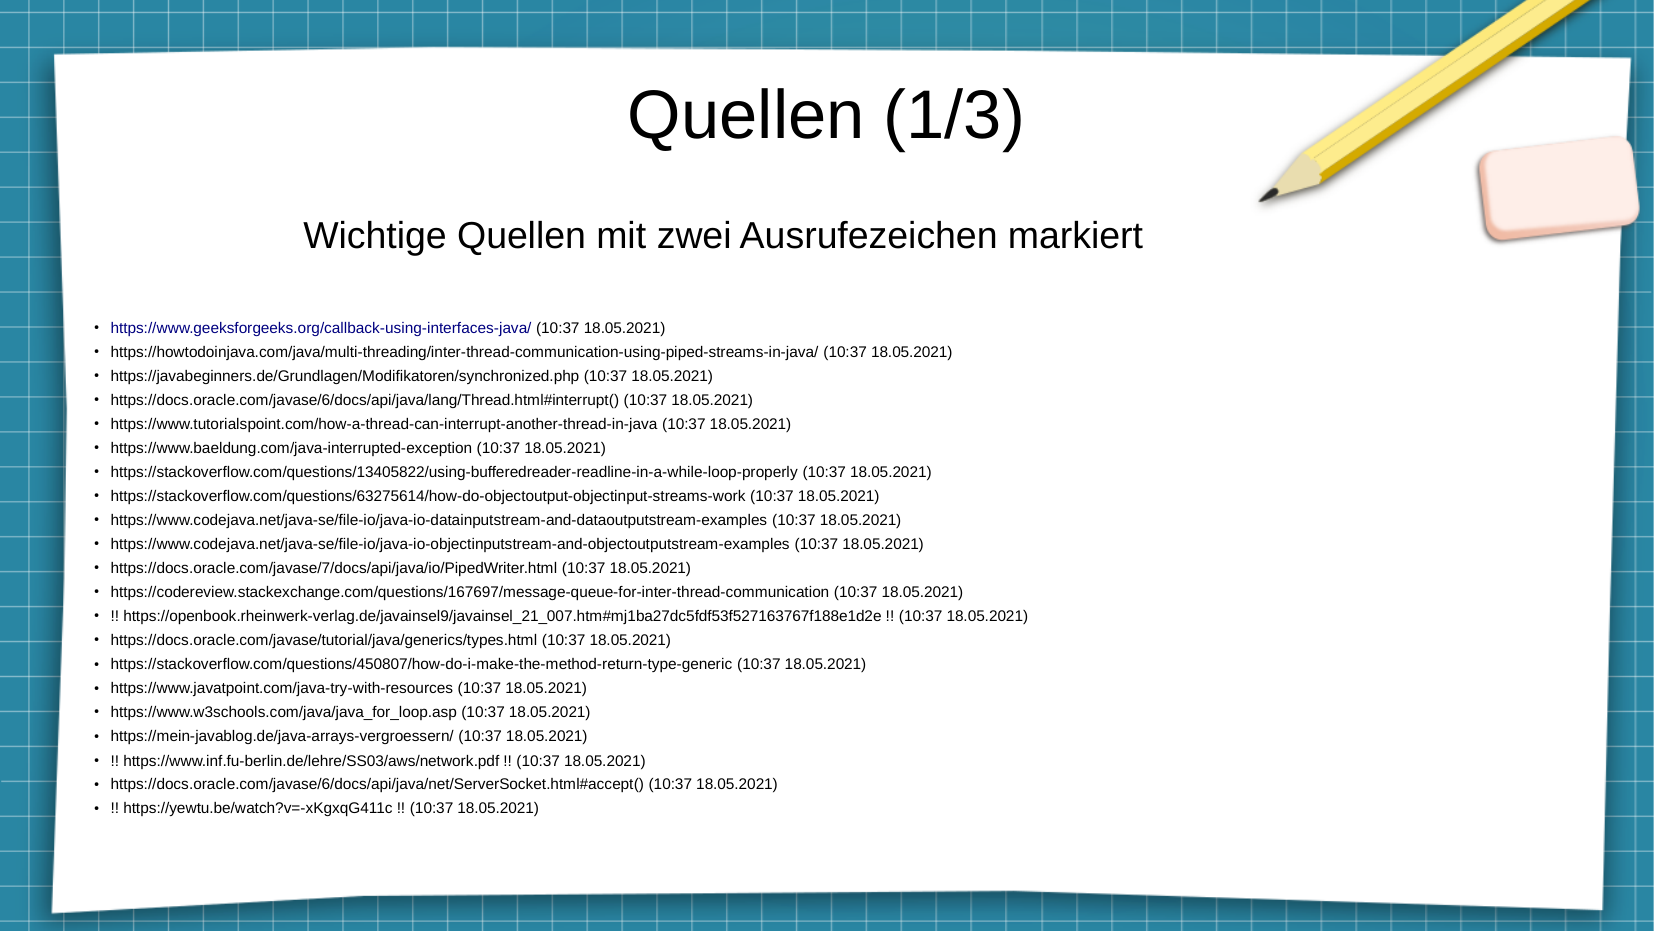

# Quellen (1/3)
Wichtige Quellen mit zwei Ausrufezeichen markiert
https://www.geeksforgeeks.org/callback-using-interfaces-java/ (10:37 18.05.2021)
https://howtodoinjava.com/java/multi-threading/inter-thread-communication-using-piped-streams-in-java/ (10:37 18.05.2021)
https://javabeginners.de/Grundlagen/Modifikatoren/synchronized.php (10:37 18.05.2021)
https://docs.oracle.com/javase/6/docs/api/java/lang/Thread.html#interrupt() (10:37 18.05.2021)
https://www.tutorialspoint.com/how-a-thread-can-interrupt-another-thread-in-java (10:37 18.05.2021)
https://www.baeldung.com/java-interrupted-exception (10:37 18.05.2021)
https://stackoverflow.com/questions/13405822/using-bufferedreader-readline-in-a-while-loop-properly (10:37 18.05.2021)
https://stackoverflow.com/questions/63275614/how-do-objectoutput-objectinput-streams-work (10:37 18.05.2021)
https://www.codejava.net/java-se/file-io/java-io-datainputstream-and-dataoutputstream-examples (10:37 18.05.2021)
https://www.codejava.net/java-se/file-io/java-io-objectinputstream-and-objectoutputstream-examples (10:37 18.05.2021)
https://docs.oracle.com/javase/7/docs/api/java/io/PipedWriter.html (10:37 18.05.2021)
https://codereview.stackexchange.com/questions/167697/message-queue-for-inter-thread-communication (10:37 18.05.2021)
!! https://openbook.rheinwerk-verlag.de/javainsel9/javainsel_21_007.htm#mj1ba27dc5fdf53f527163767f188e1d2e !! (10:37 18.05.2021)
https://docs.oracle.com/javase/tutorial/java/generics/types.html (10:37 18.05.2021)
https://stackoverflow.com/questions/450807/how-do-i-make-the-method-return-type-generic (10:37 18.05.2021)
https://www.javatpoint.com/java-try-with-resources (10:37 18.05.2021)
https://www.w3schools.com/java/java_for_loop.asp (10:37 18.05.2021)
https://mein-javablog.de/java-arrays-vergroessern/ (10:37 18.05.2021)
!! https://www.inf.fu-berlin.de/lehre/SS03/aws/network.pdf !! (10:37 18.05.2021)
https://docs.oracle.com/javase/6/docs/api/java/net/ServerSocket.html#accept() (10:37 18.05.2021)
!! https://yewtu.be/watch?v=-xKgxqG411c !! (10:37 18.05.2021)